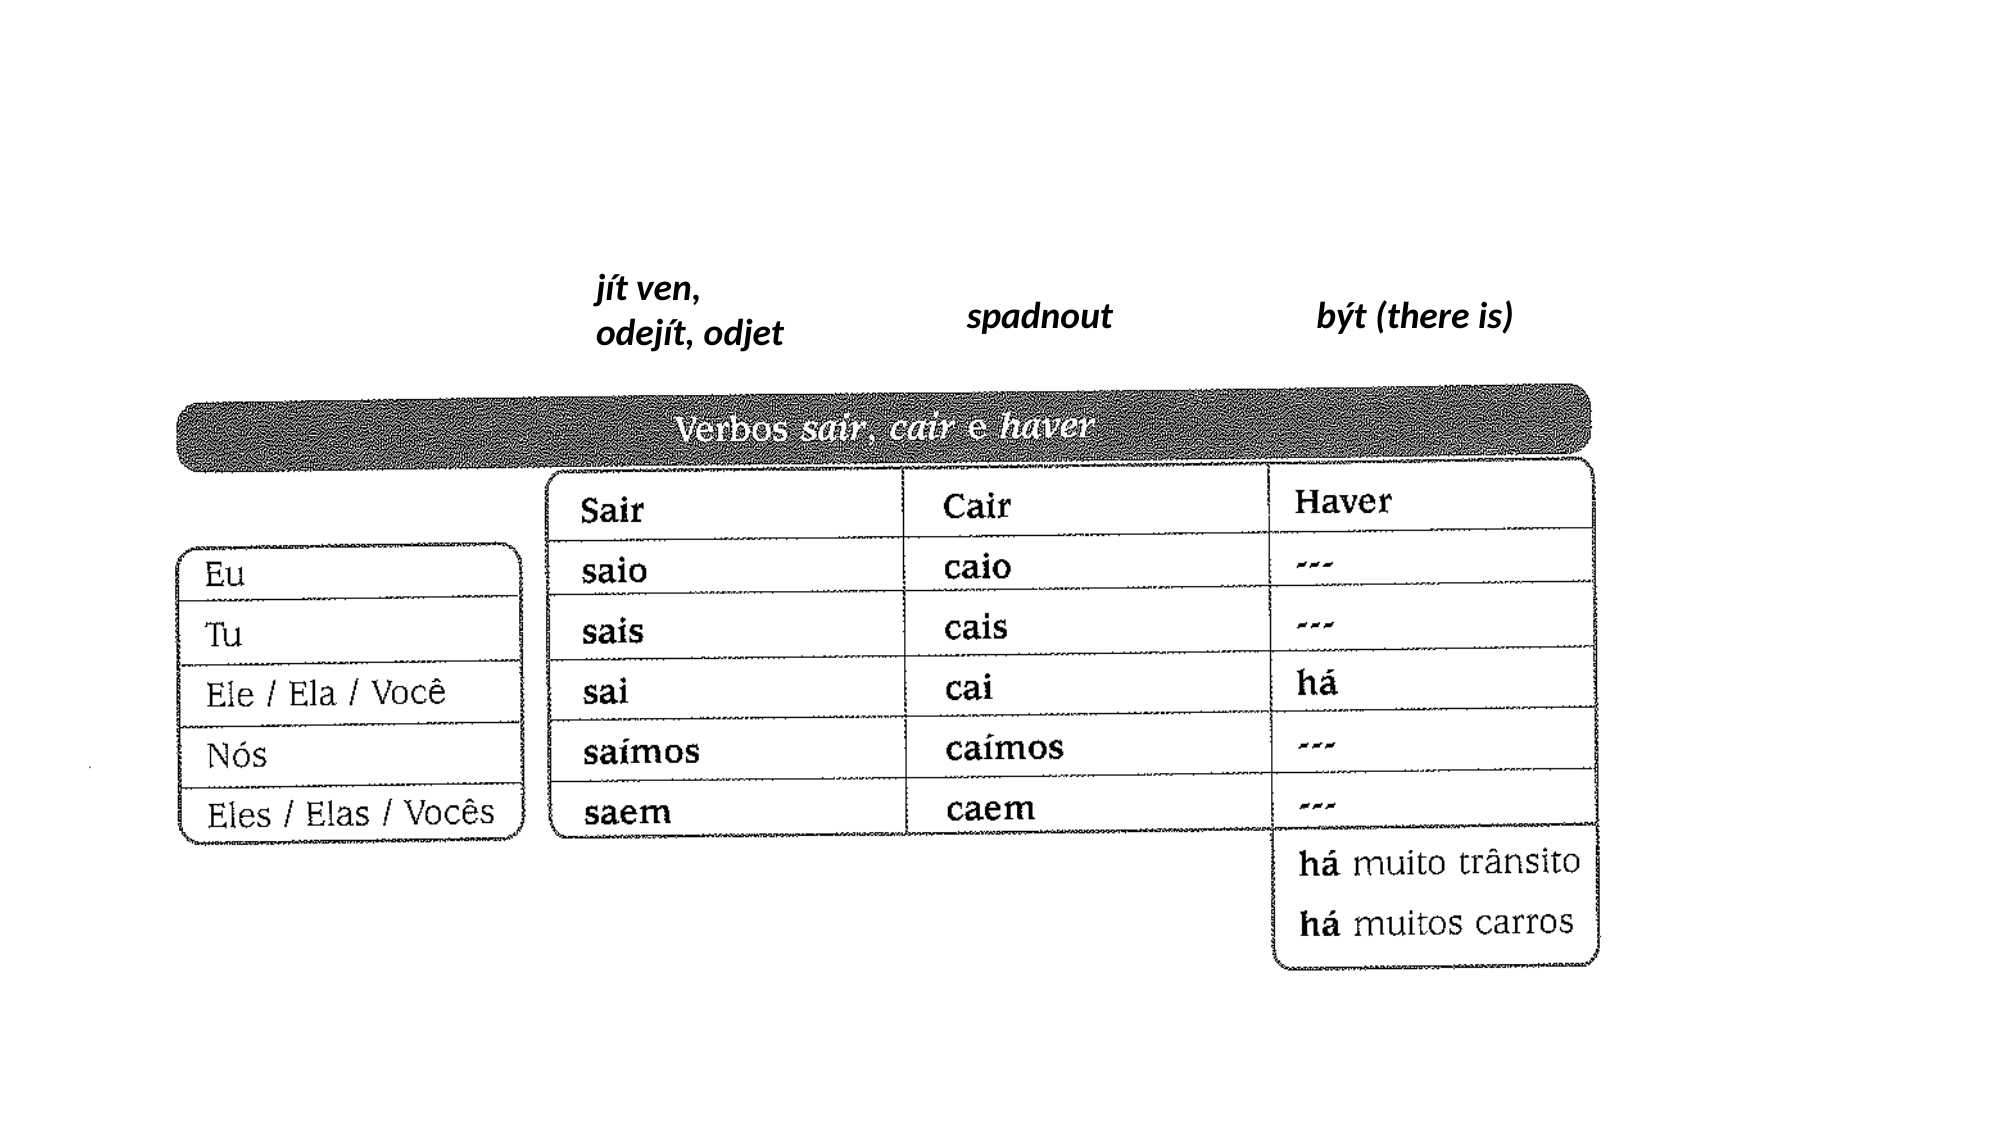

jít ven,
odejít, odjet
spadnout
být (there is)